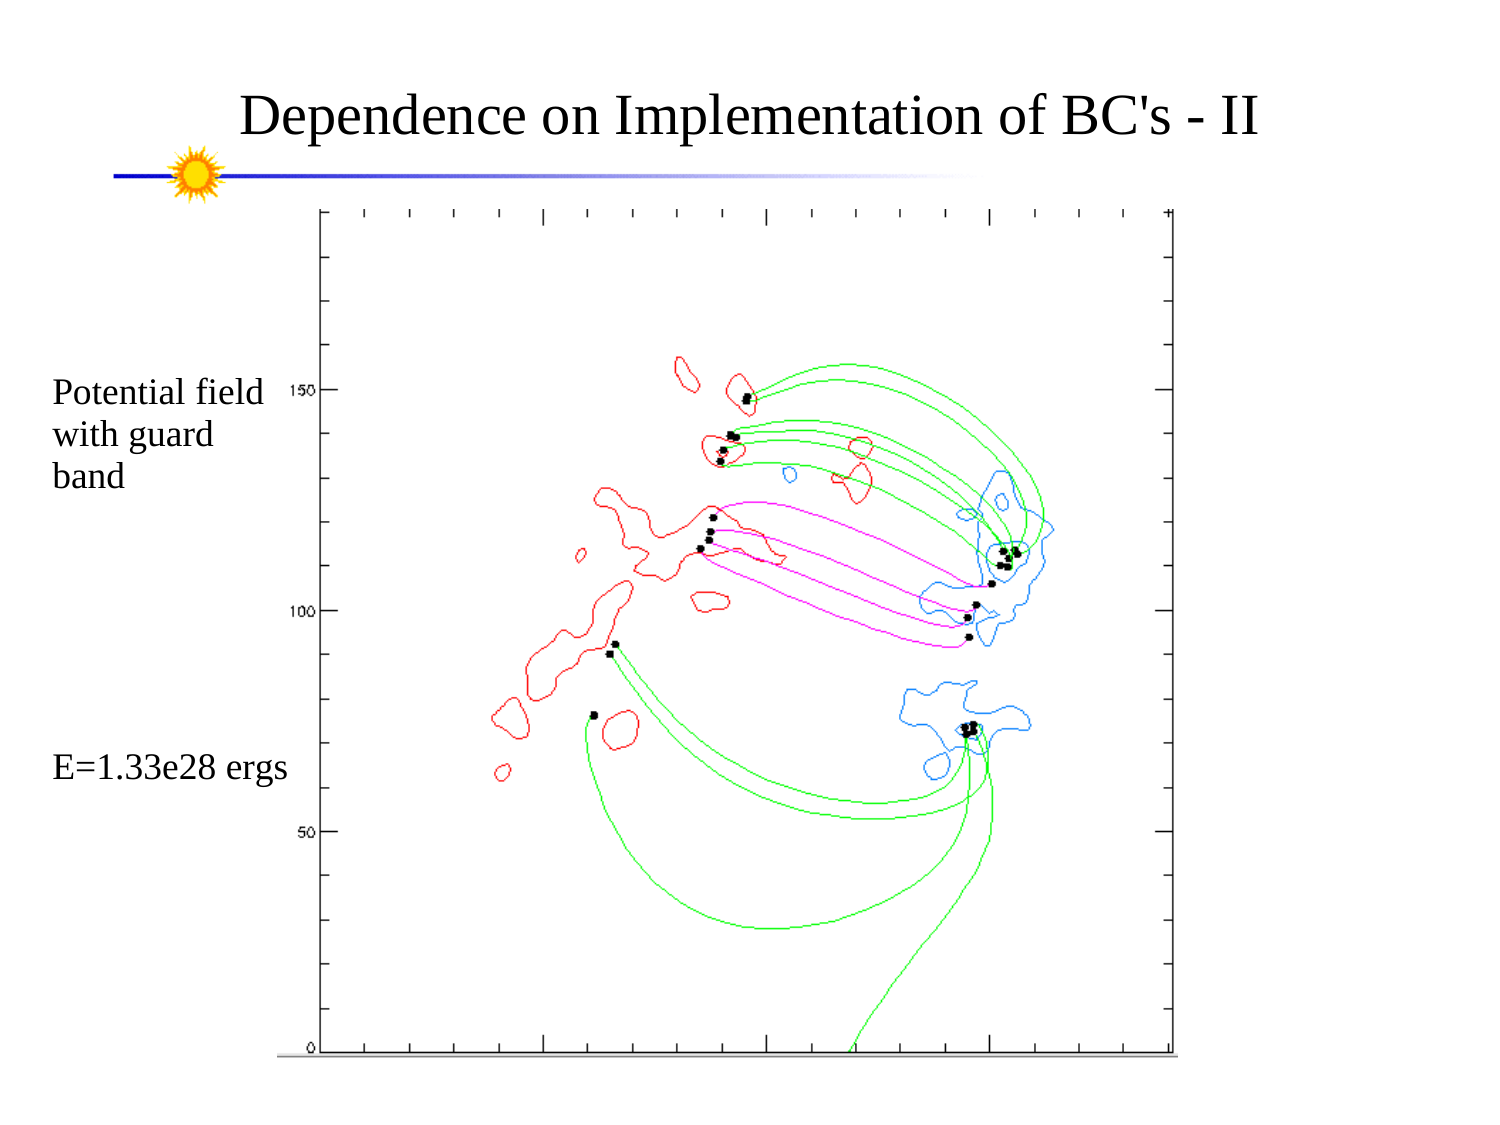

# Dependence on Implementation of BC's - II
Potential field
with guard
band
E=1.33e28 ergs